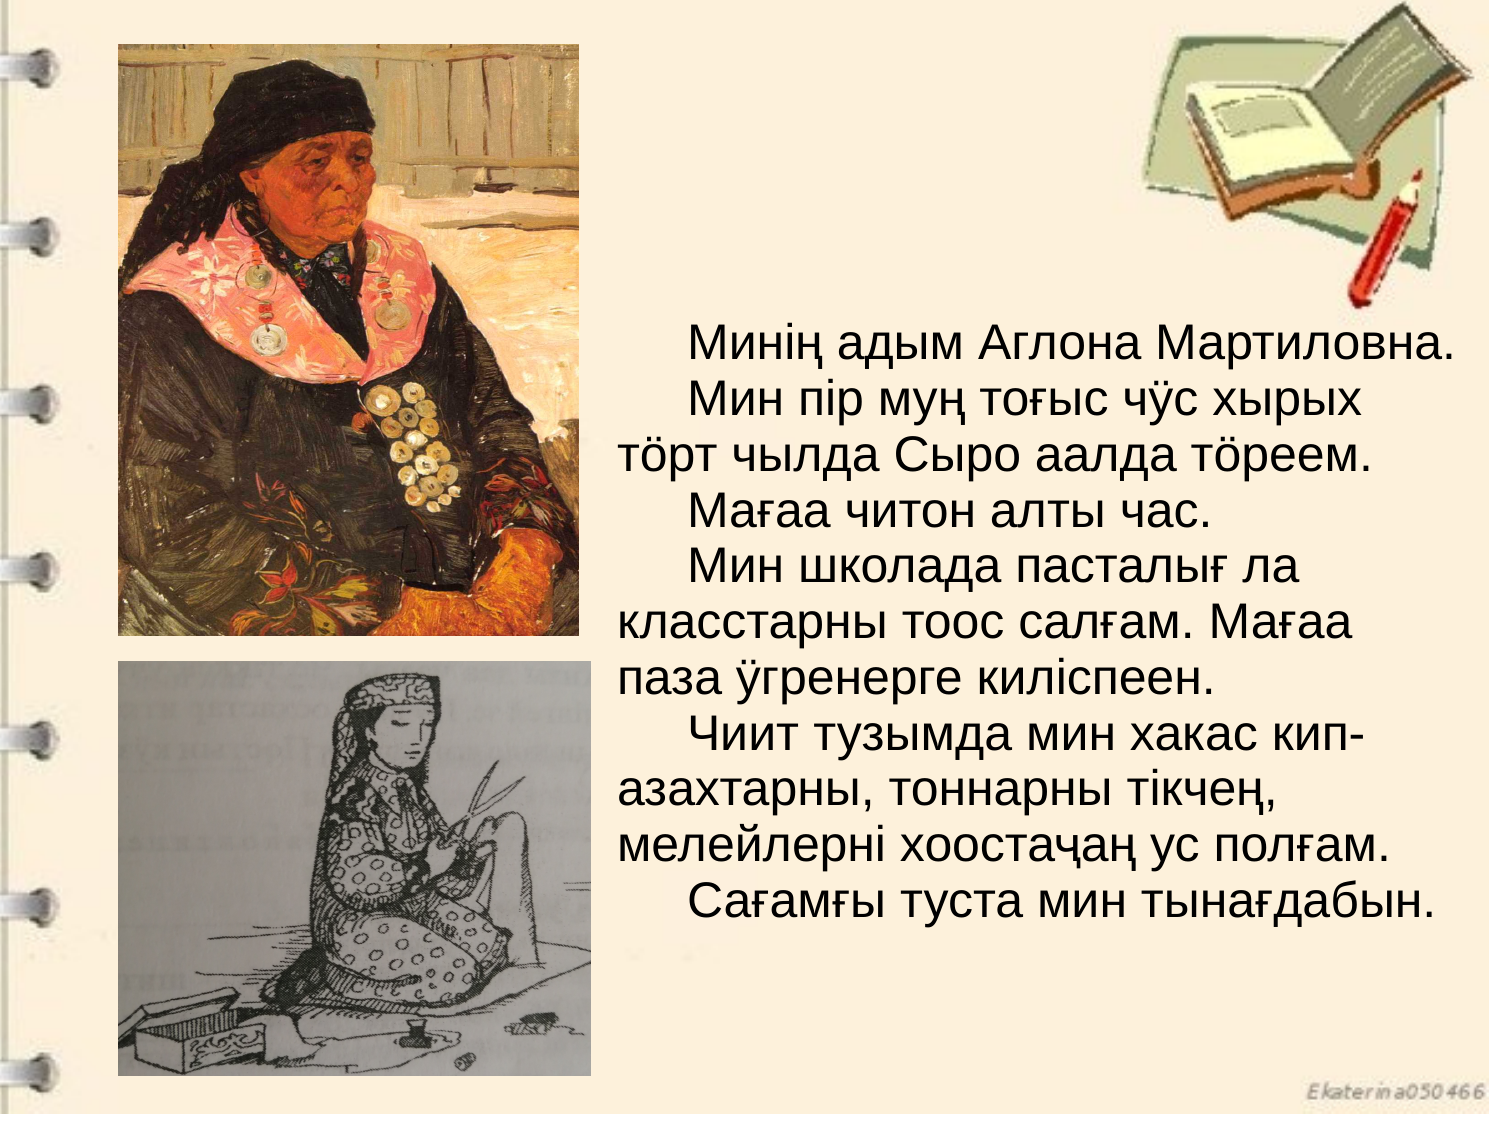

#
 Минің адым Аглона Мартиловна.
 Мин пір муң тоғыс чӱс хырых тӧрт чылда Сыро аалда тӧреем.
 Мағаа читон алты час.
 Мин школада пасталығ ла класстарны тоос салғам. Мағаа паза ӱгренерге киліспеен.
 Чиит тузымда мин хакас кип-азахтарны, тоннарны тікчең, мелейлерні хоостаҷаң ус полғам.
 Сағамғы туста мин тынағдабын.